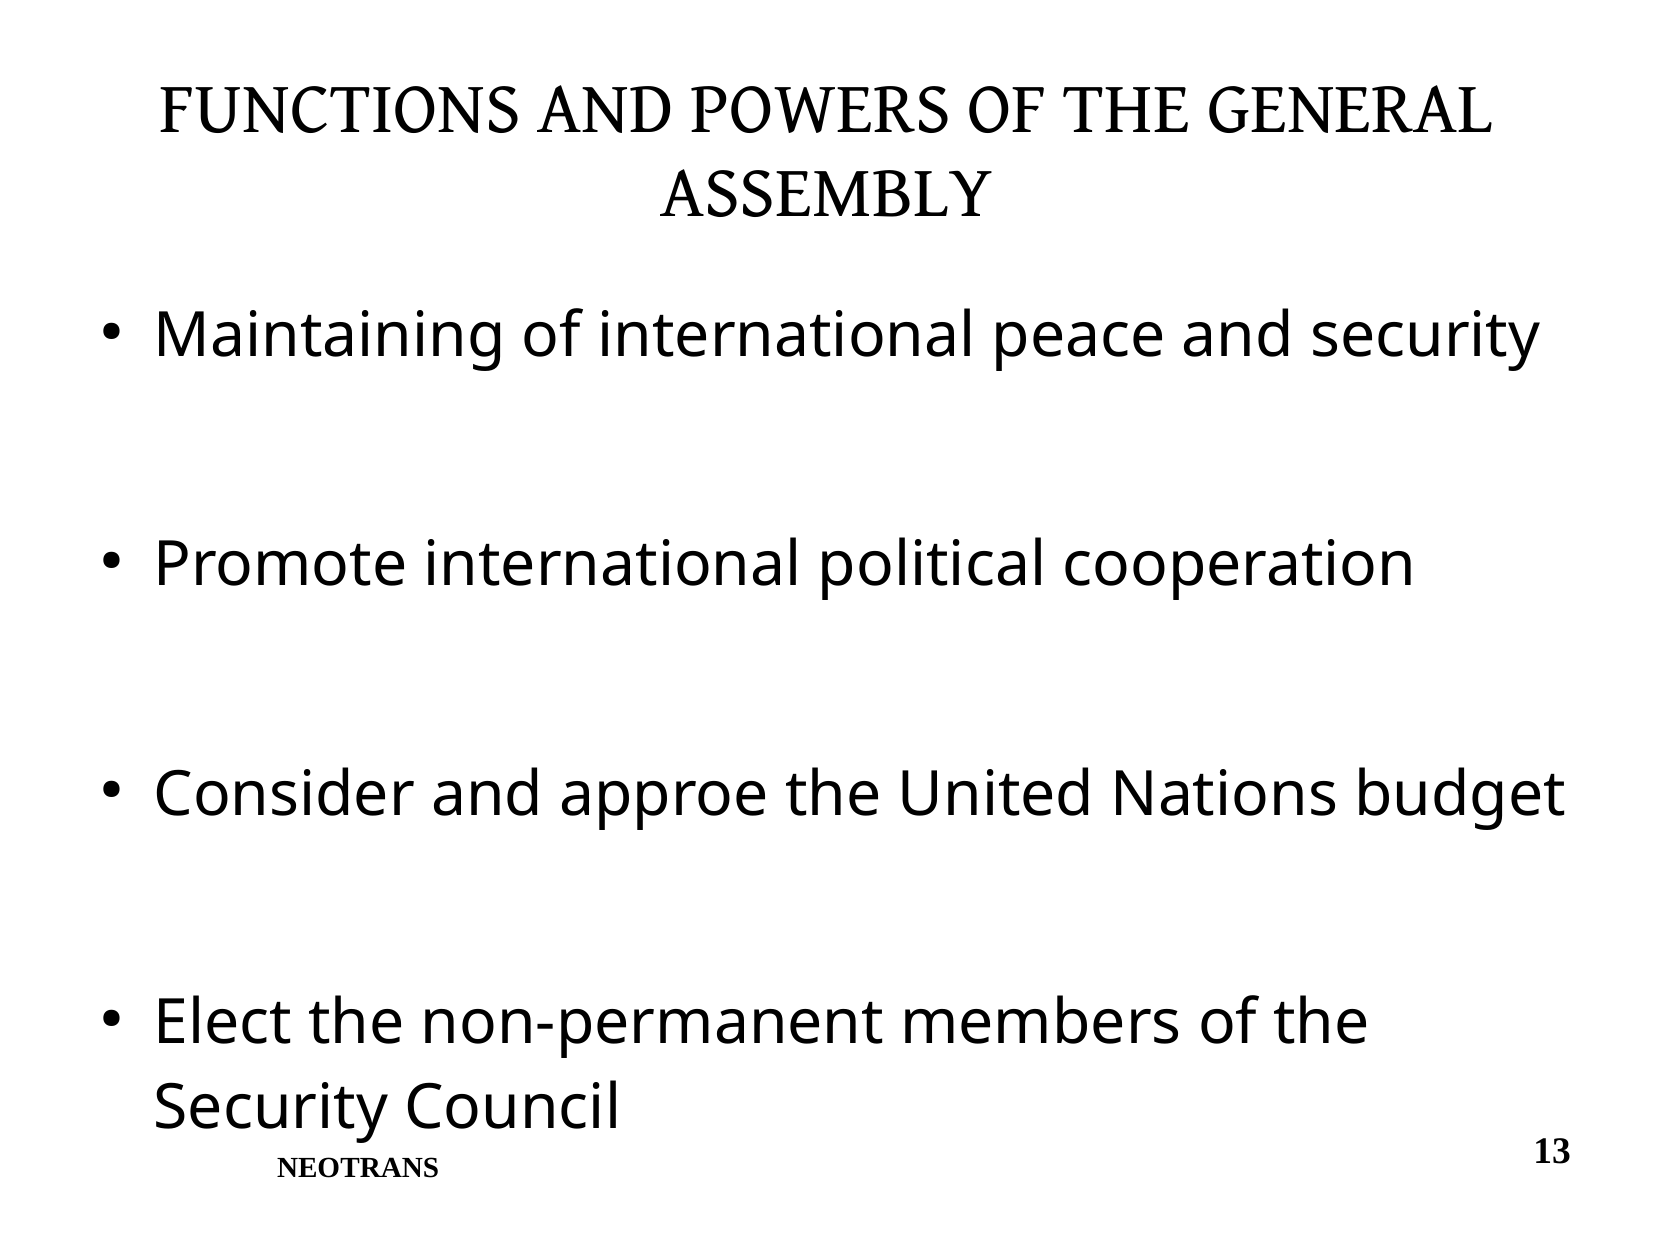

# FUNCTIONS AND POWERS OF THE GENERAL ASSEMBLY
Maintaining of international peace and security
Promote international political cooperation
Consider and approe the United Nations budget
Elect the non-permanent members of the Security Council
13
NEOTRANS